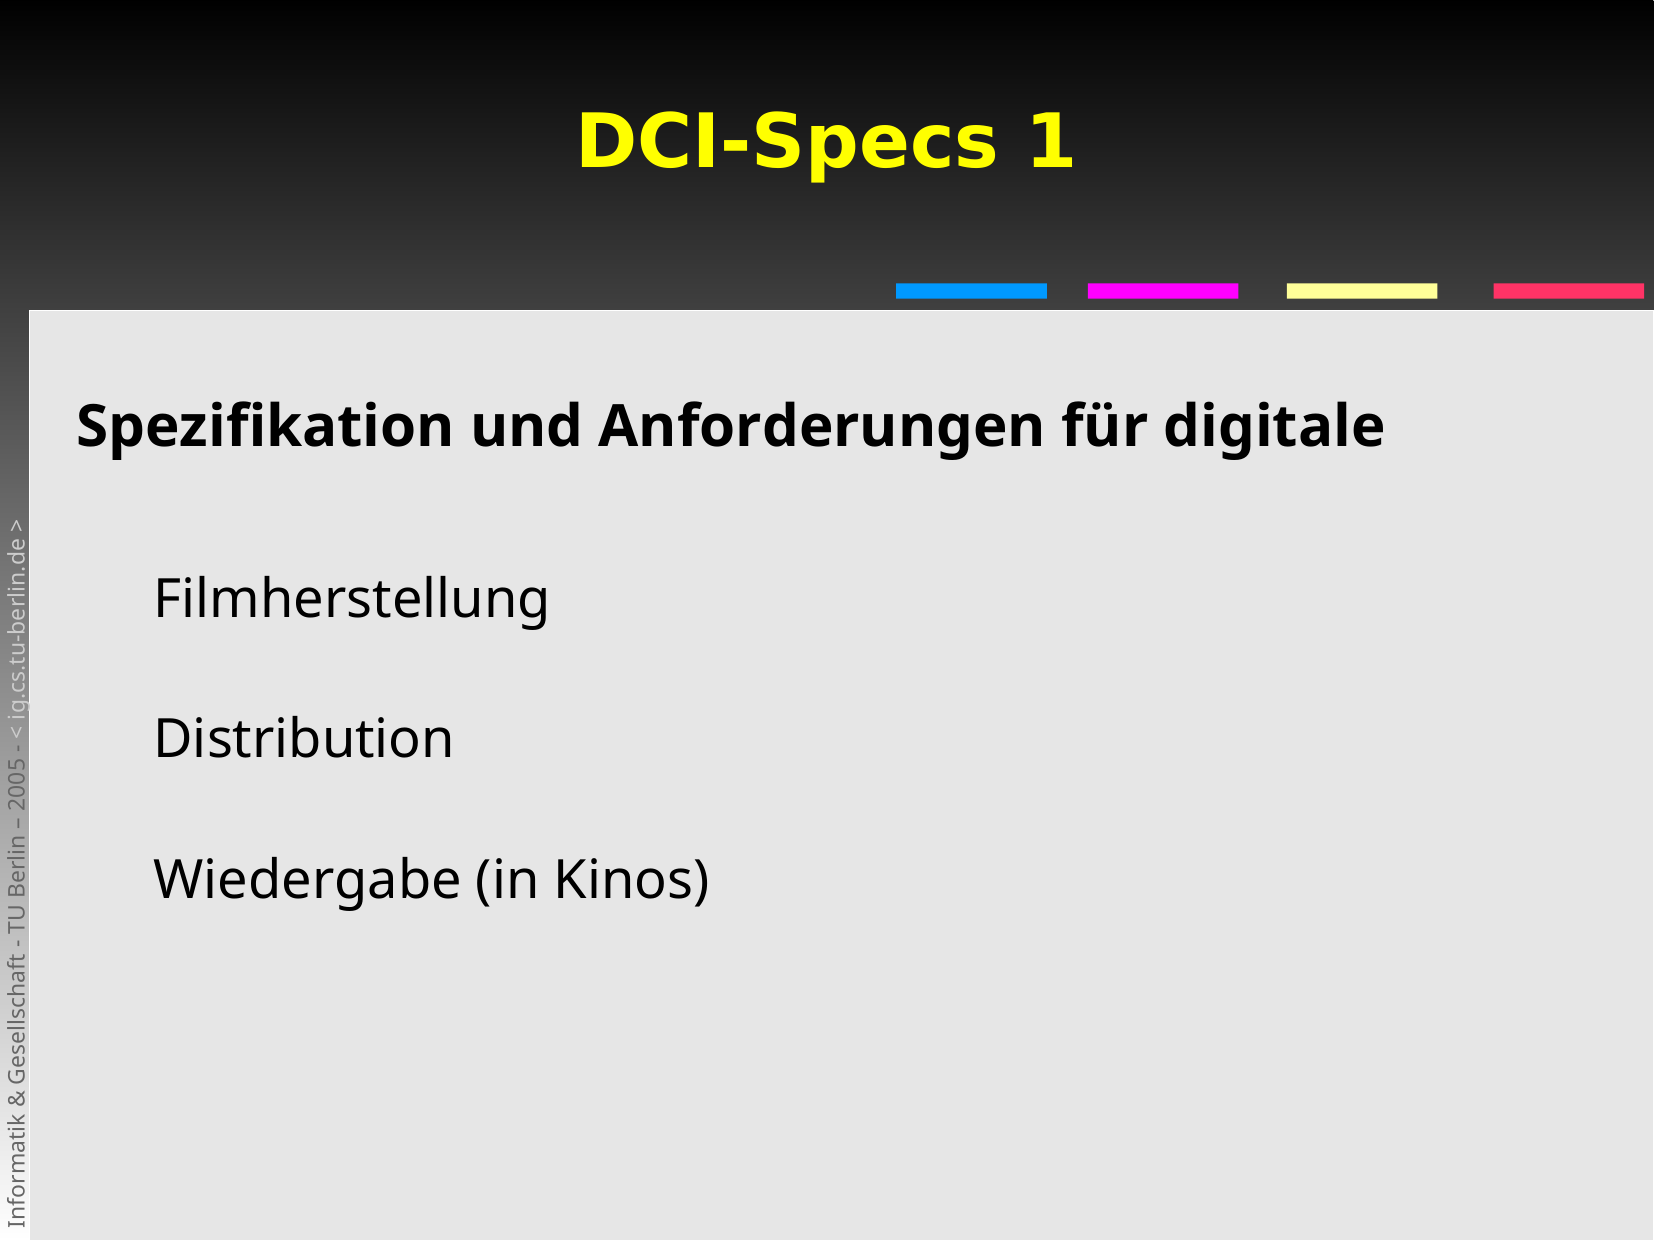

# DCI-Specs 1
Spezifikation und Anforderungen für digitale
Filmherstellung
Distribution
Wiedergabe (in Kinos)